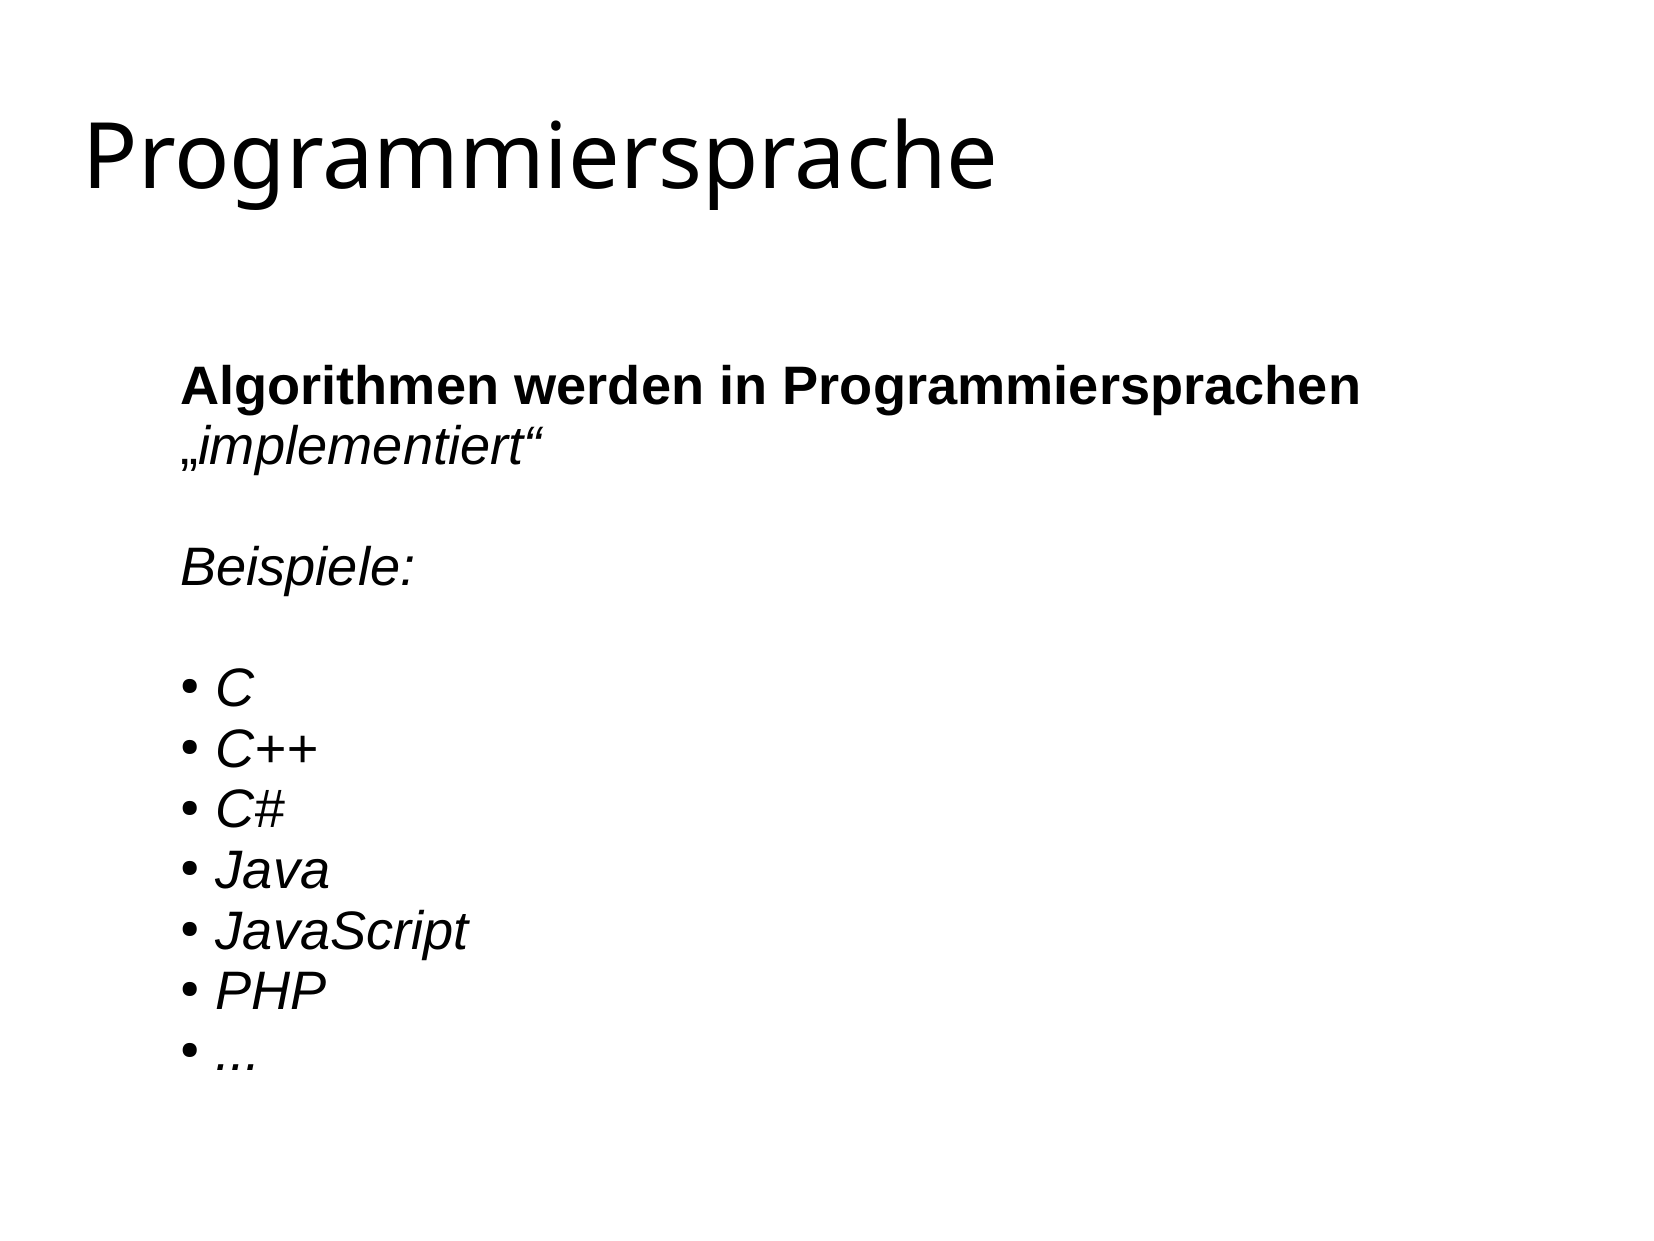

# Programmiersprache
Algorithmen werden in Programmiersprachen „implementiert“
Beispiele:
C
C++
C#
Java
JavaScript
PHP
...